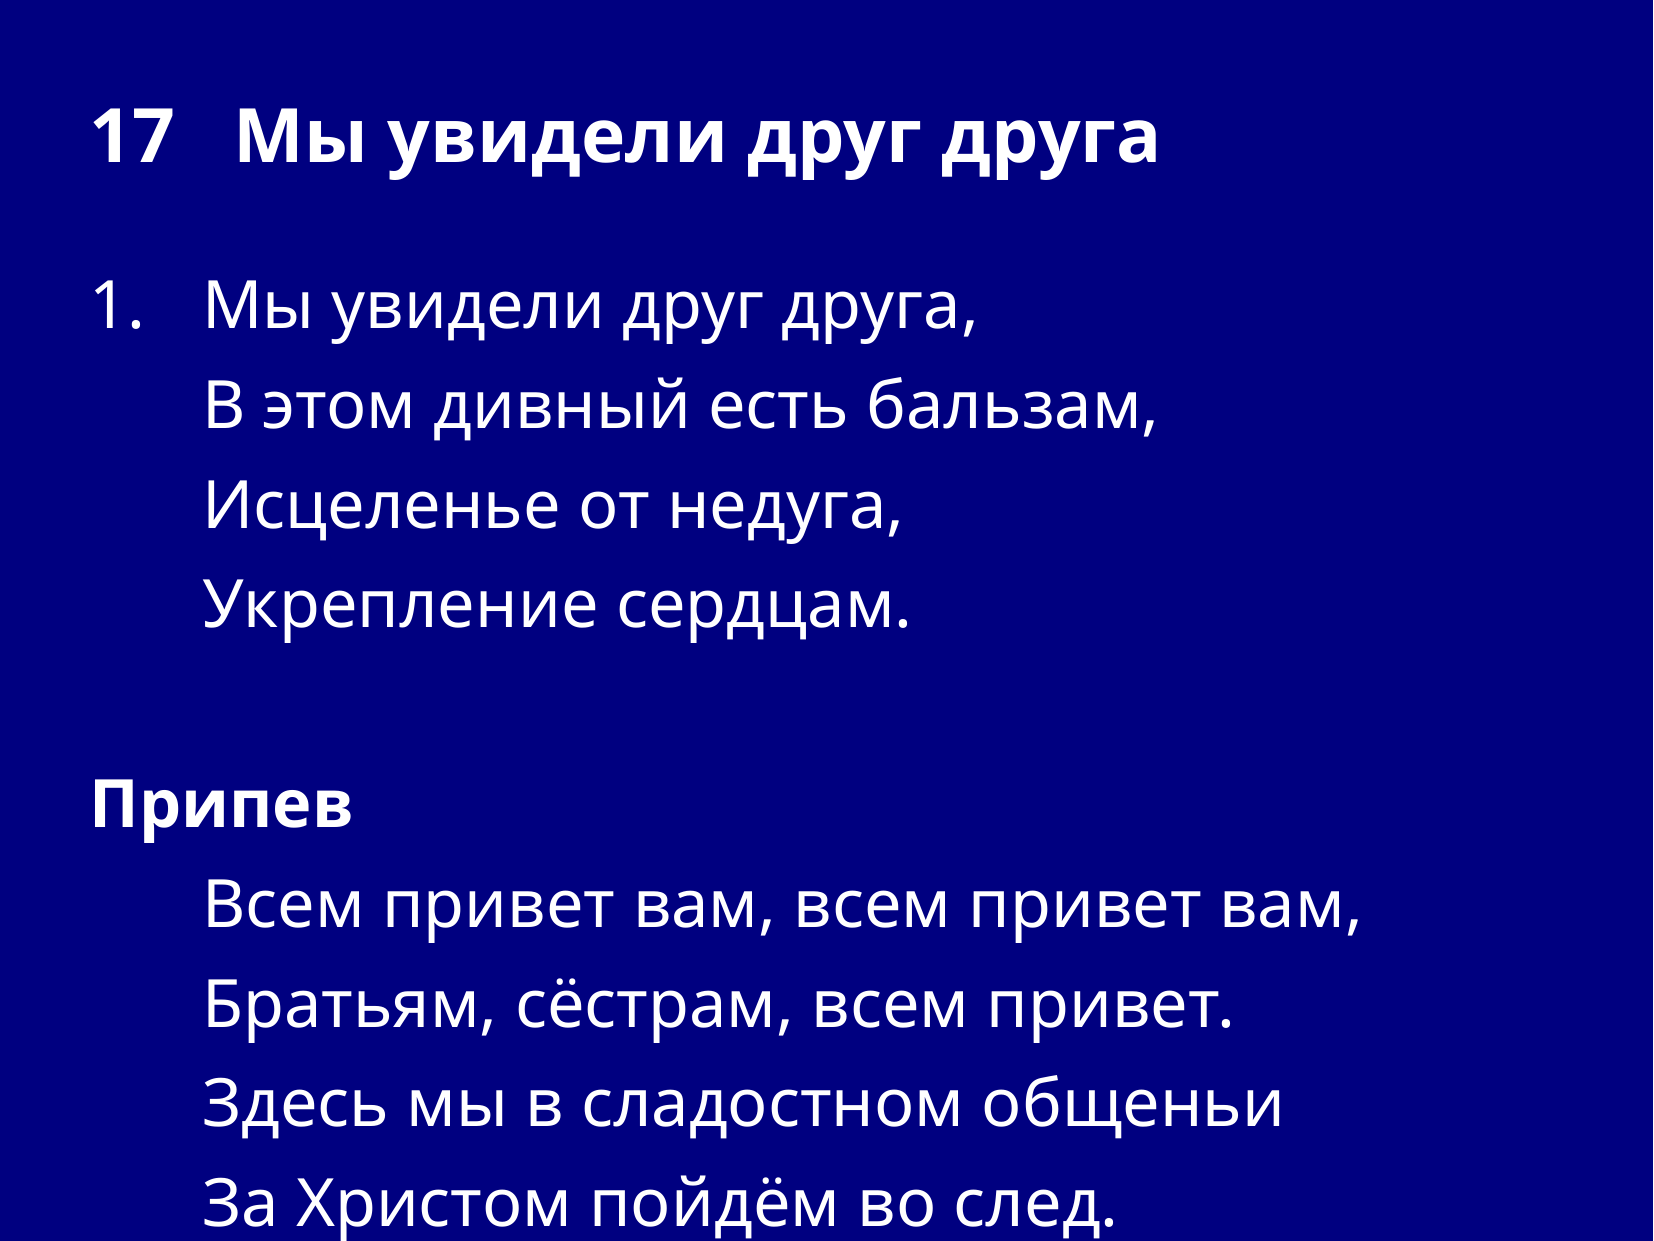

17 Мы увидели друг друга
1.	Мы увидели друг друга,
	В этом дивный есть бальзам,
	Исцеленье от недуга,
	Укрепление сердцам.
Припев
	Всем привет вам, всем привет вам,
	Братьям, сёстрам, всем привет.
	Здесь мы в сладостном общеньи
	За Христом пойдём во след.